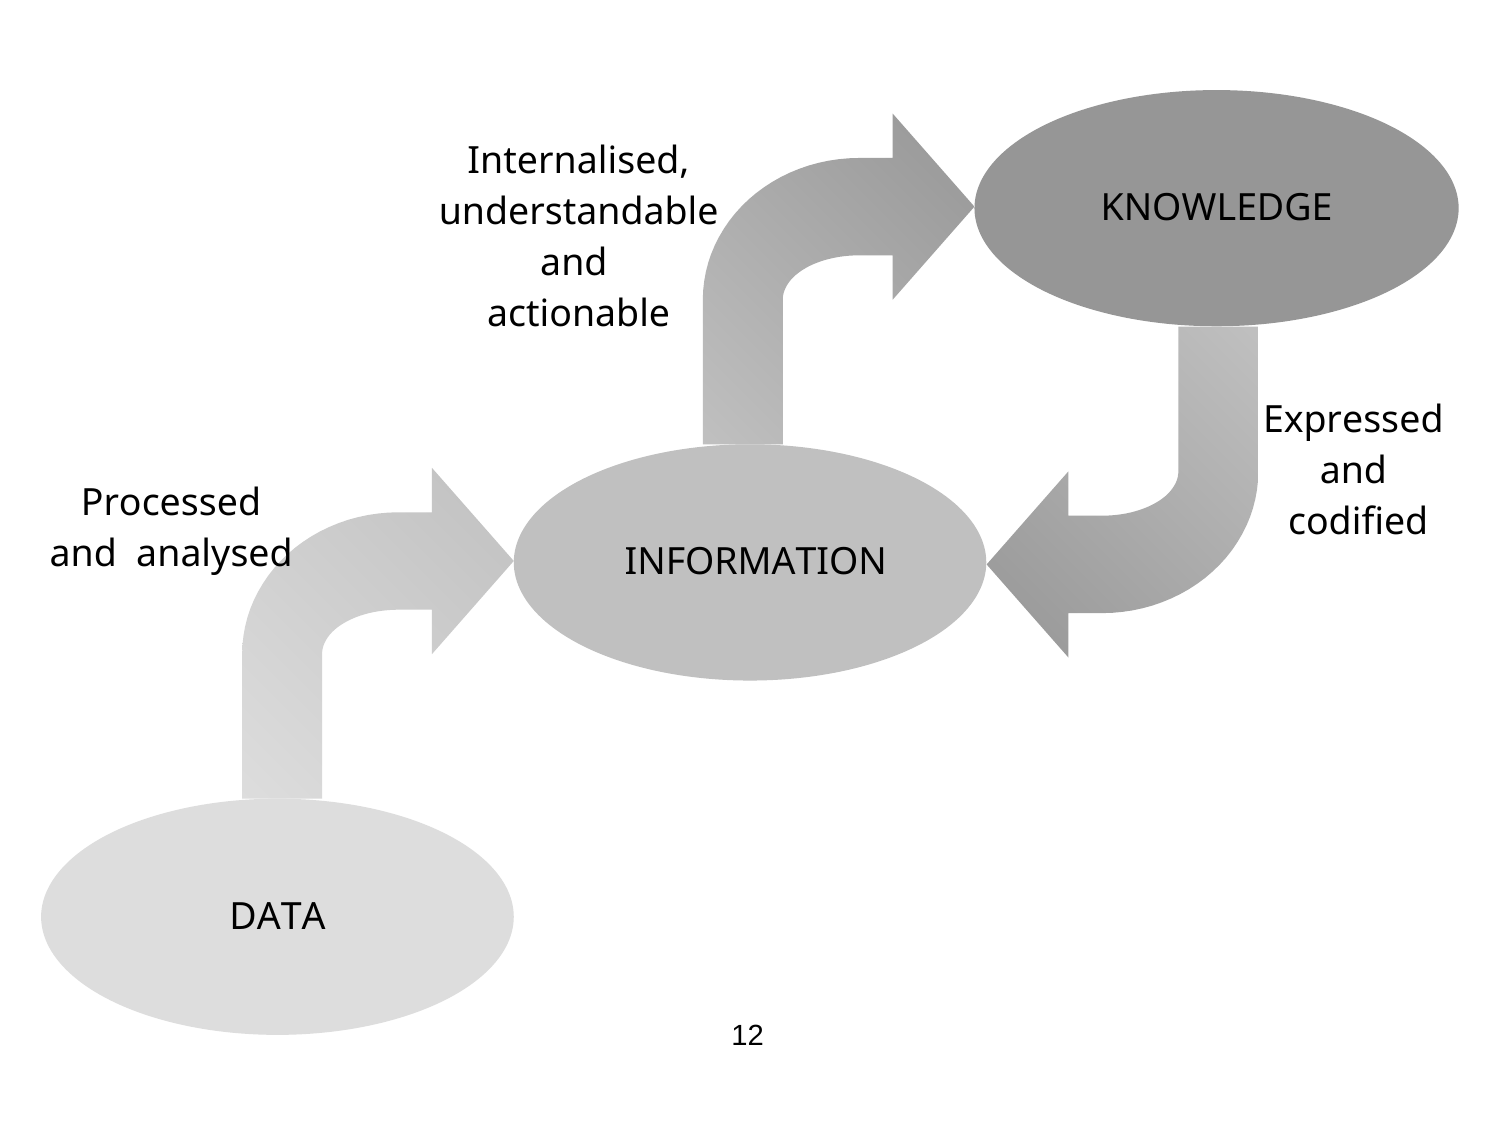

Internalised, understandable and
actionable
KNOWLEDGE
Expressed and
codified
Processed and analysed
INFORMATION
DATA
12